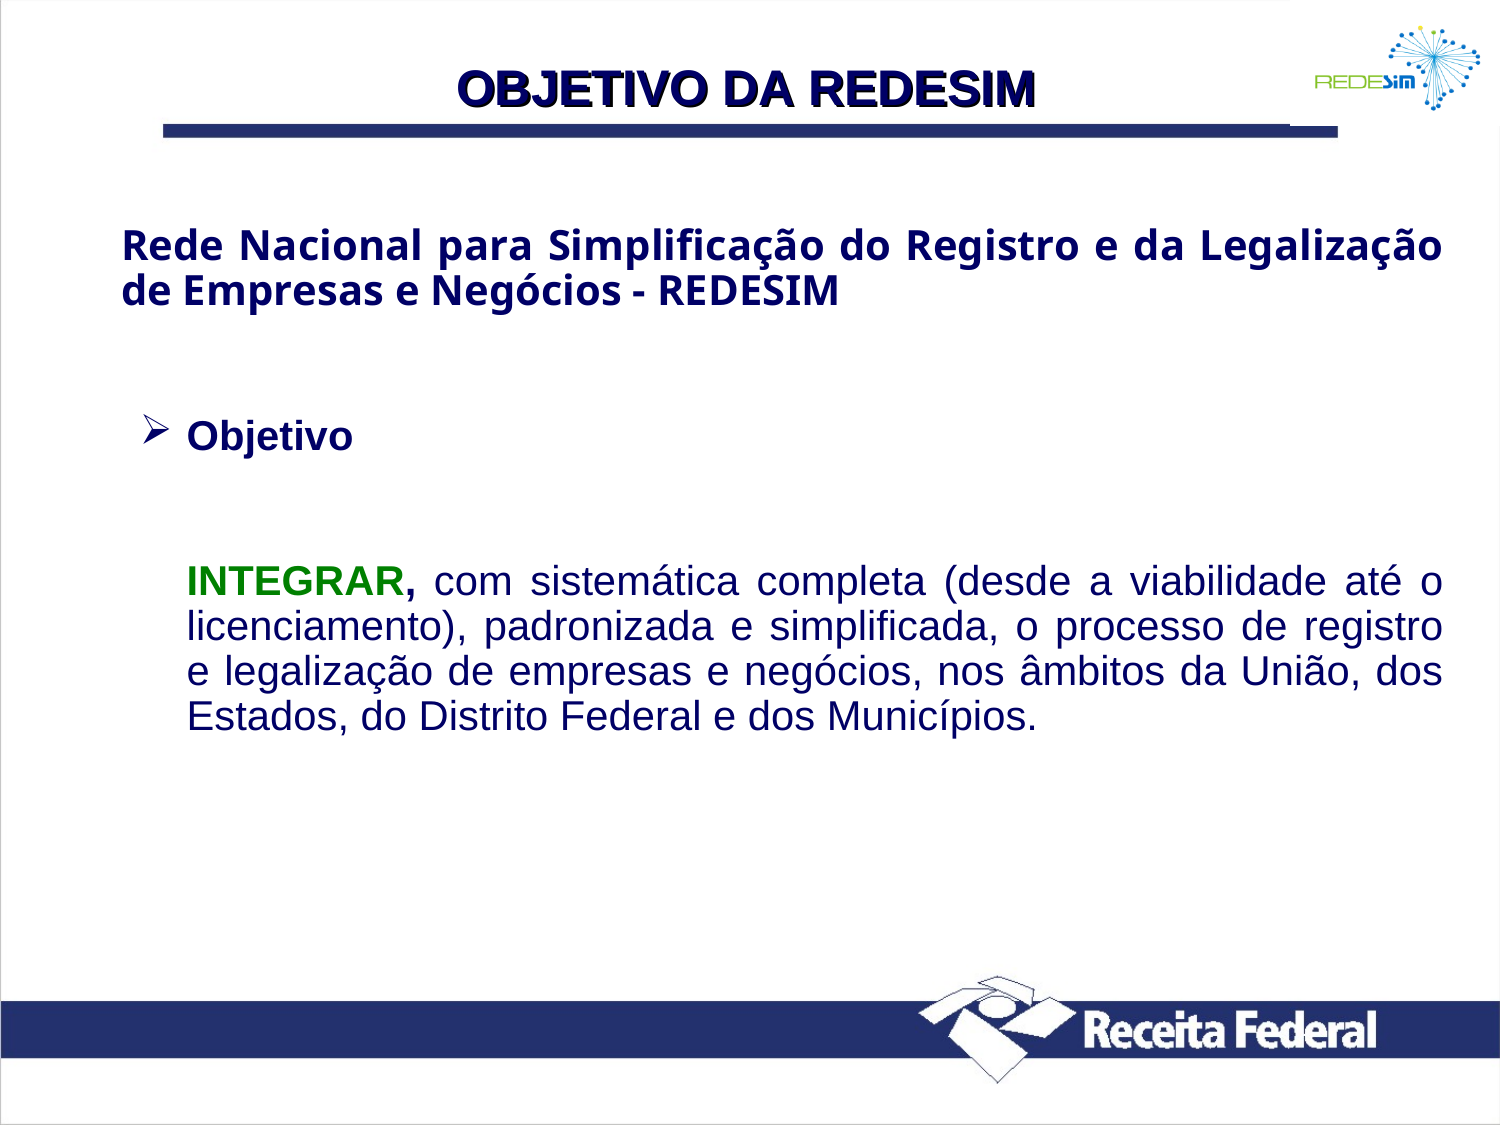

# OBJETIVO DA REDESIM
	Rede Nacional para Simplificação do Registro e da Legalização de Empresas e Negócios - REDESIM
Objetivo
INTEGRAR, com sistemática completa (desde a viabilidade até o licenciamento), padronizada e simplificada, o processo de registro e legalização de empresas e negócios, nos âmbitos da União, dos Estados, do Distrito Federal e dos Municípios.